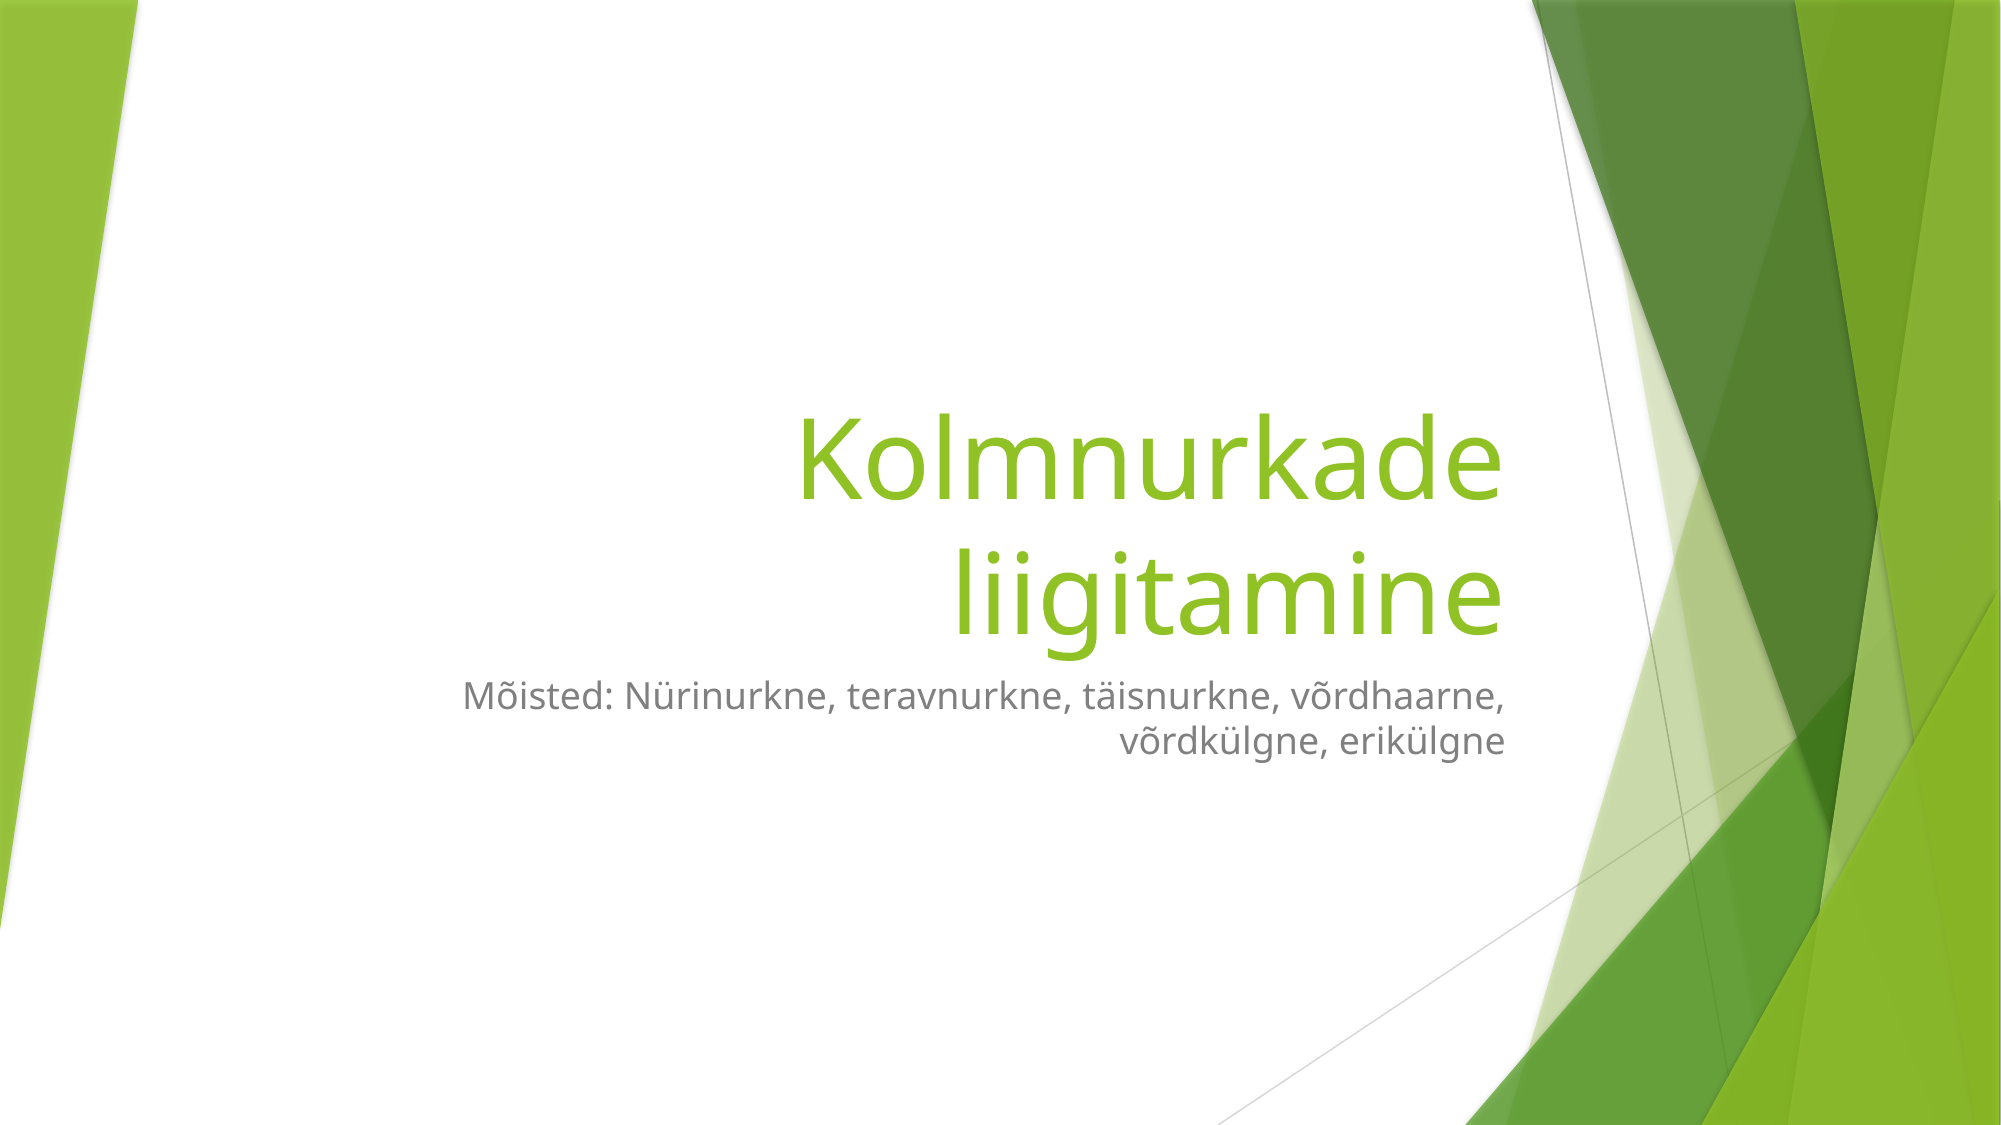

# Kolmnurkade liigitamine
Mõisted: Nürinurkne, teravnurkne, täisnurkne, võrdhaarne, võrdkülgne, erikülgne